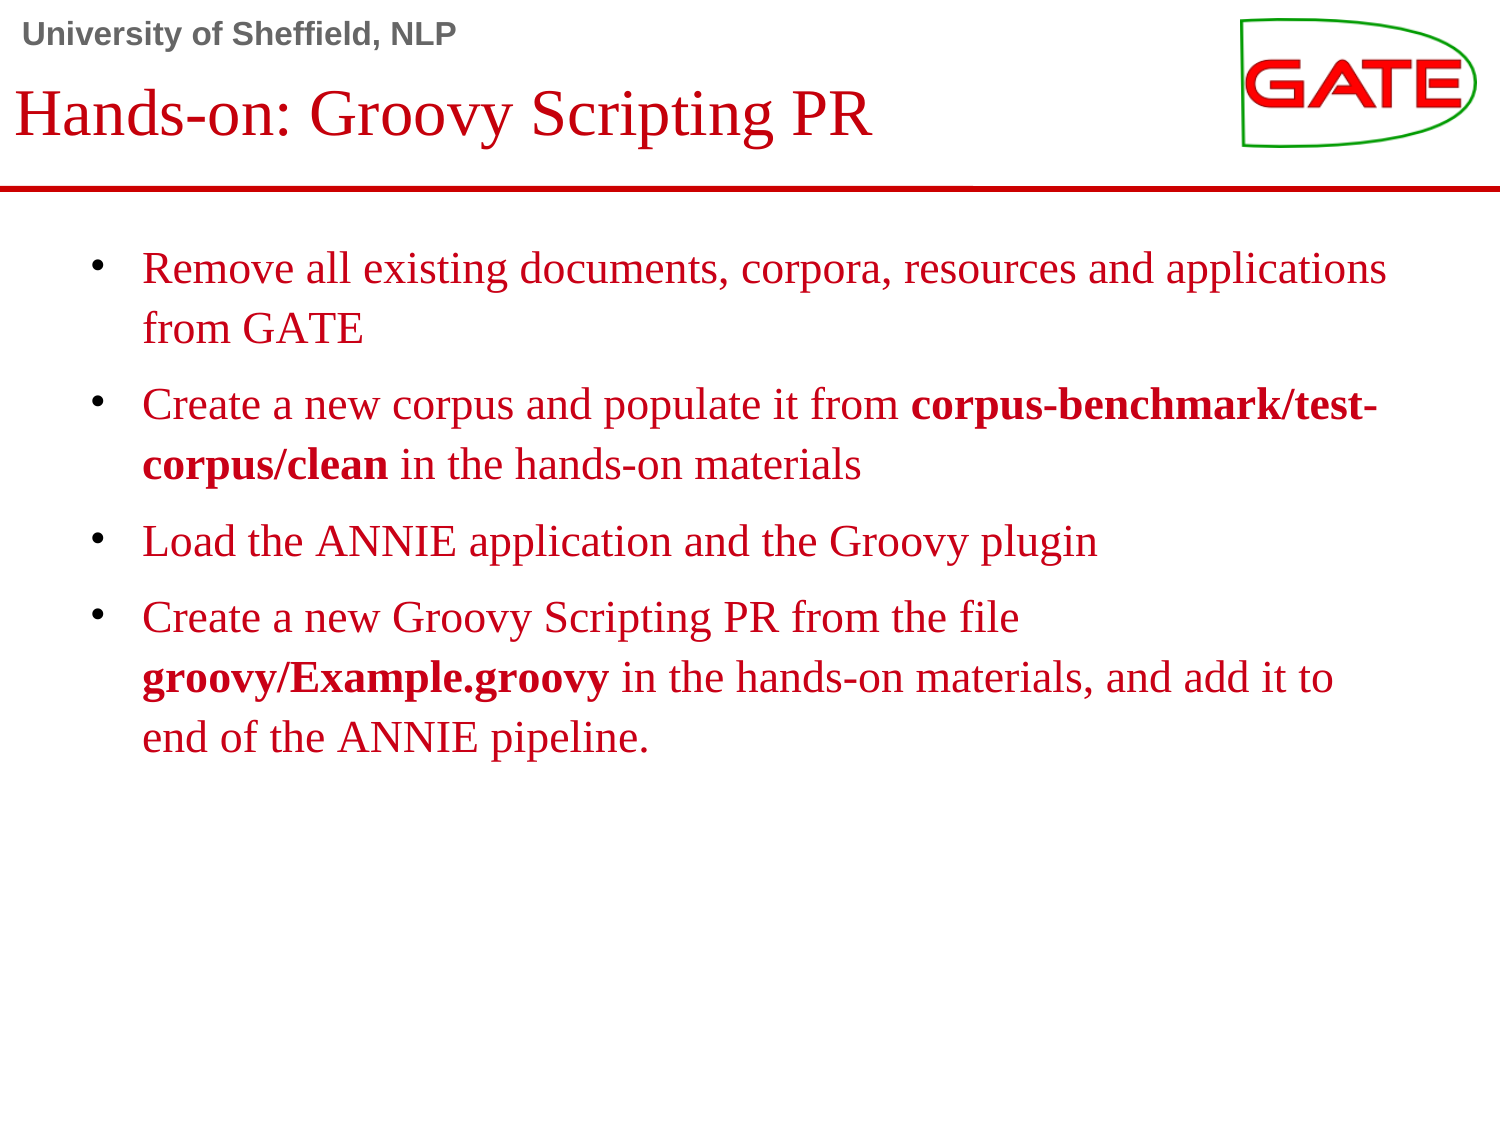

# Hands-on: Groovy Scripting PR
Remove all existing documents, corpora, resources and applications from GATE
Create a new corpus and populate it from corpus-benchmark/test-corpus/clean in the hands-on materials
Load the ANNIE application and the Groovy plugin
Create a new Groovy Scripting PR from the file groovy/Example.groovy in the hands-on materials, and add it to end of the ANNIE pipeline.